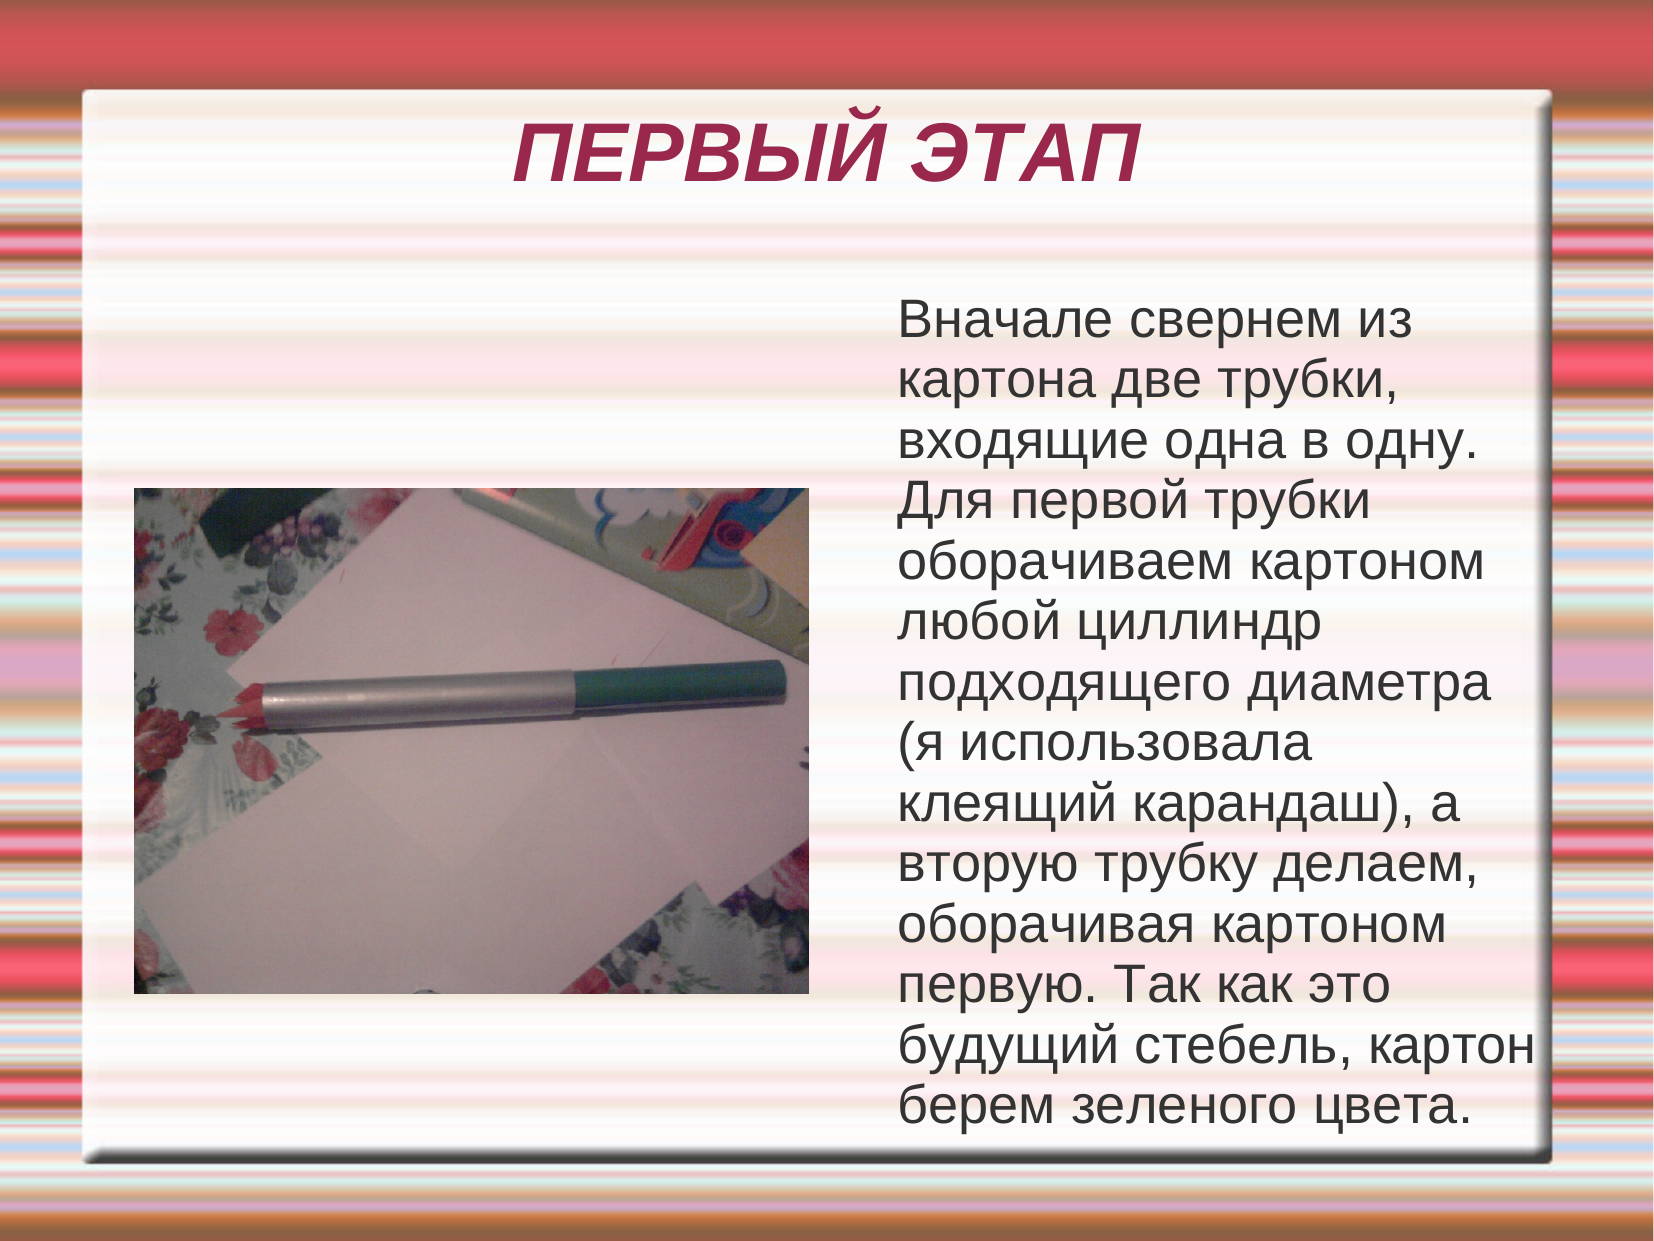

# ПЕРВЫЙ ЭТАП
Вначале свернем из картона две трубки, входящие одна в одну. Для первой трубки оборачиваем картоном любой циллиндр подходящего диаметра (я использовала клеящий карандаш), а вторую трубку делаем, оборачивая картоном первую. Так как это будущий стебель, картон берем зеленого цвета.